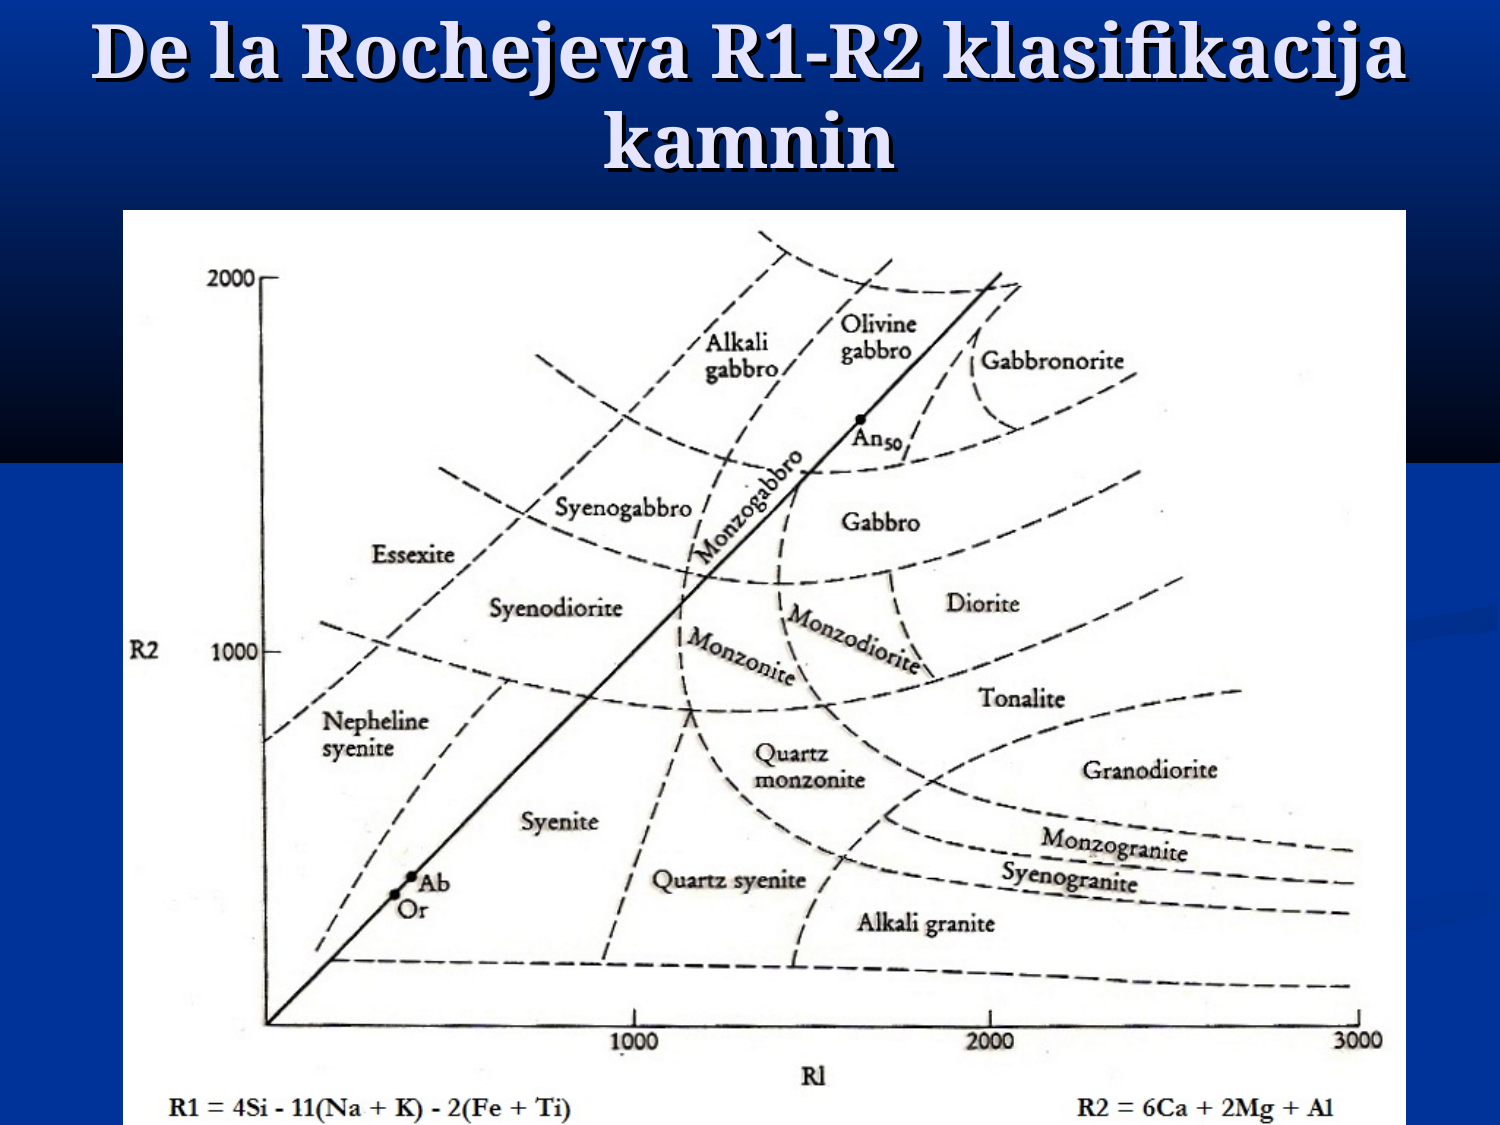

# De la Rochejeva R1-R2 klasifikacija kamnin